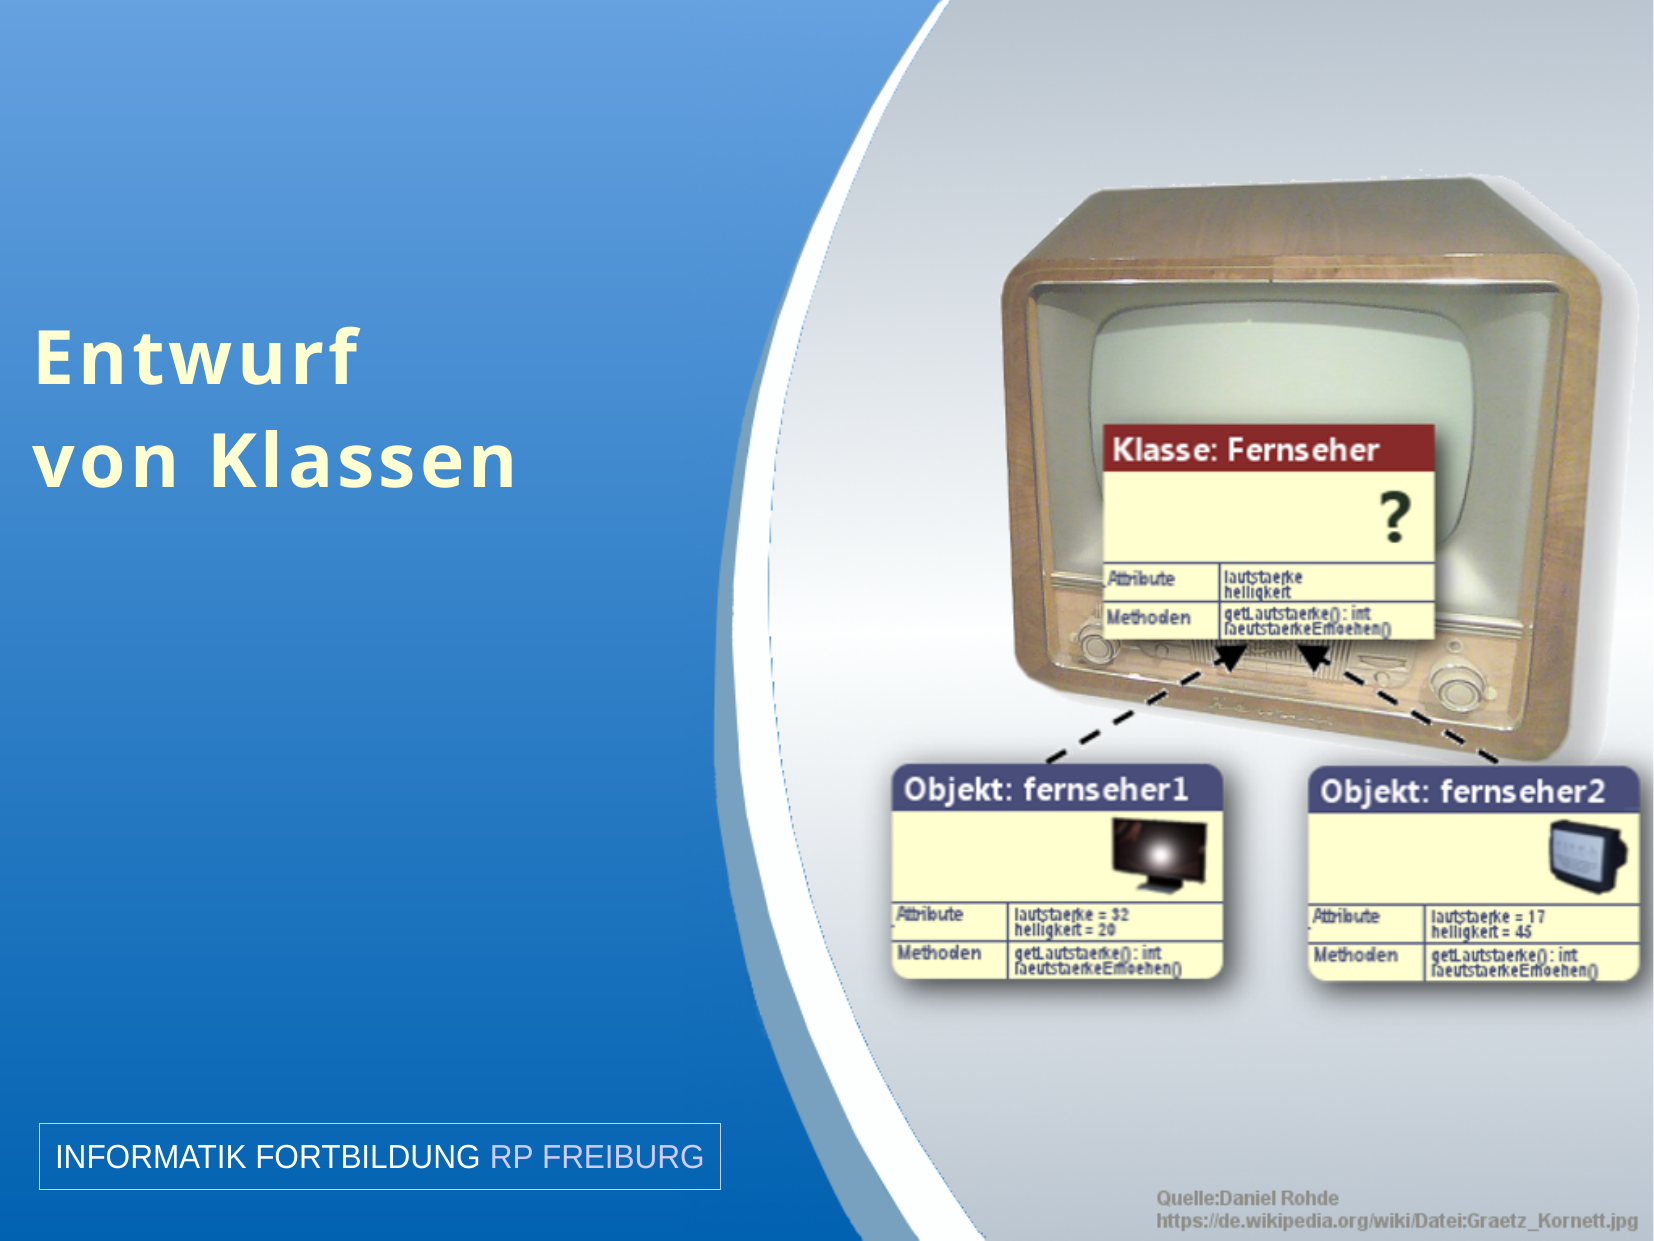

Entwurf
von Klassen
INFORMATIK FORTBILDUNG RP FREIBURG
1